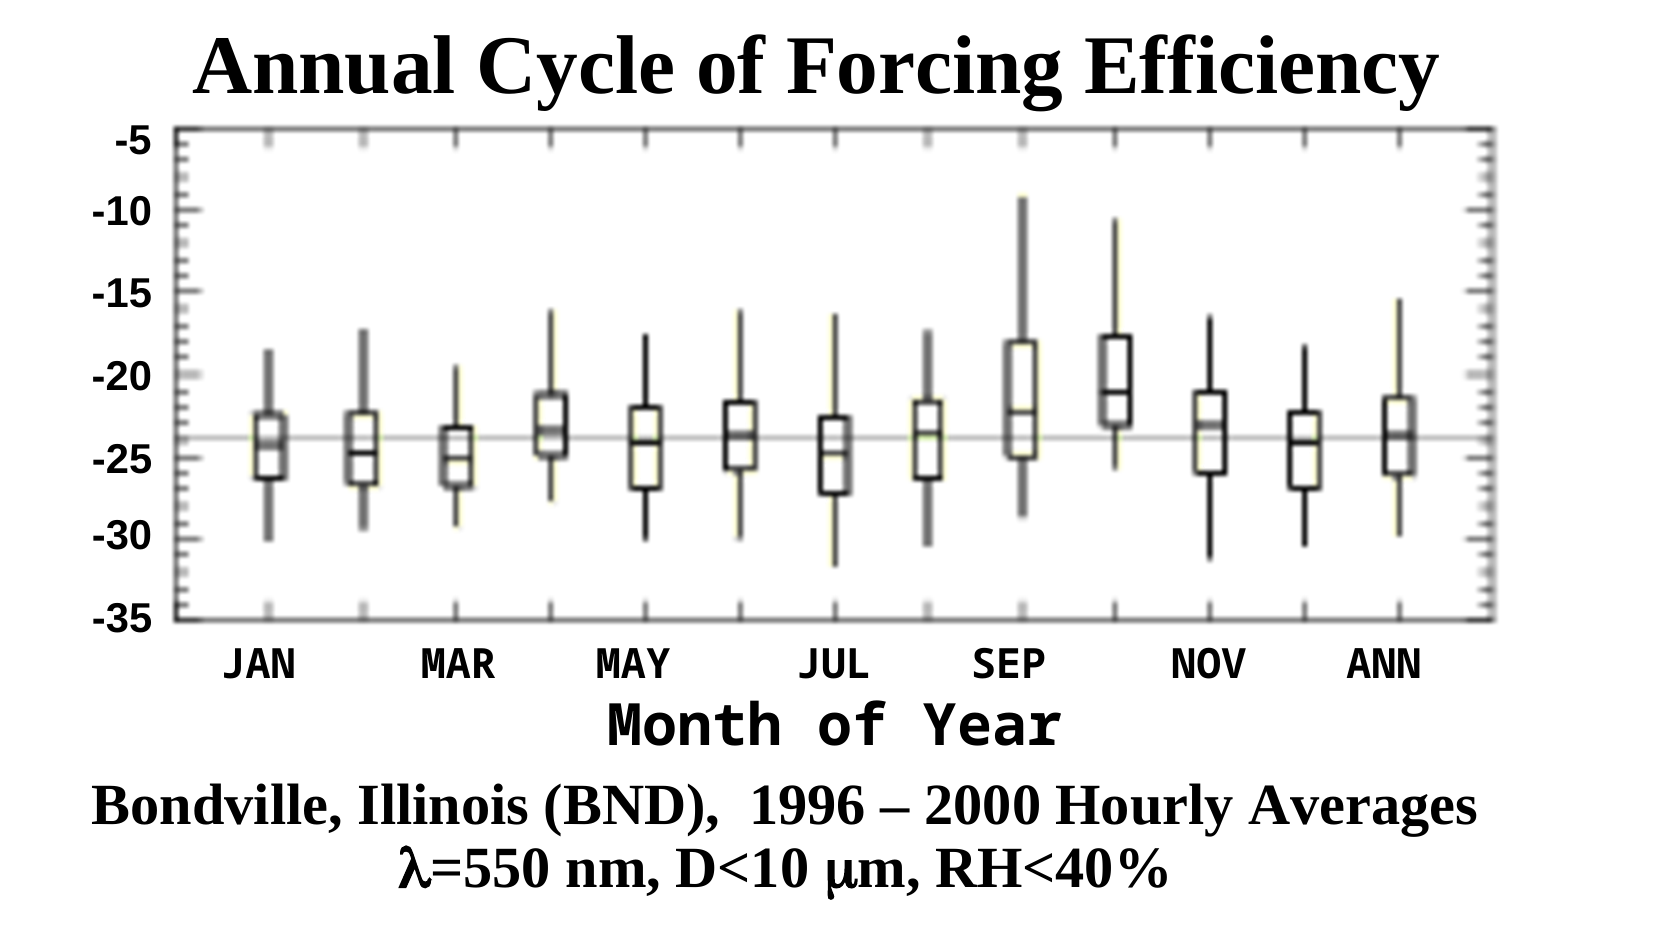

# Annual Cycle of Forcing Efficiency
 -5
-10
-15
-20
-25
-30
-35
 JAN MAR MAY JUL SEP NOV ANN
Month of Year
Bondville, Illinois (BND), 1996 – 2000 Hourly Averages
=550 nm, D<10 m, RH<40%